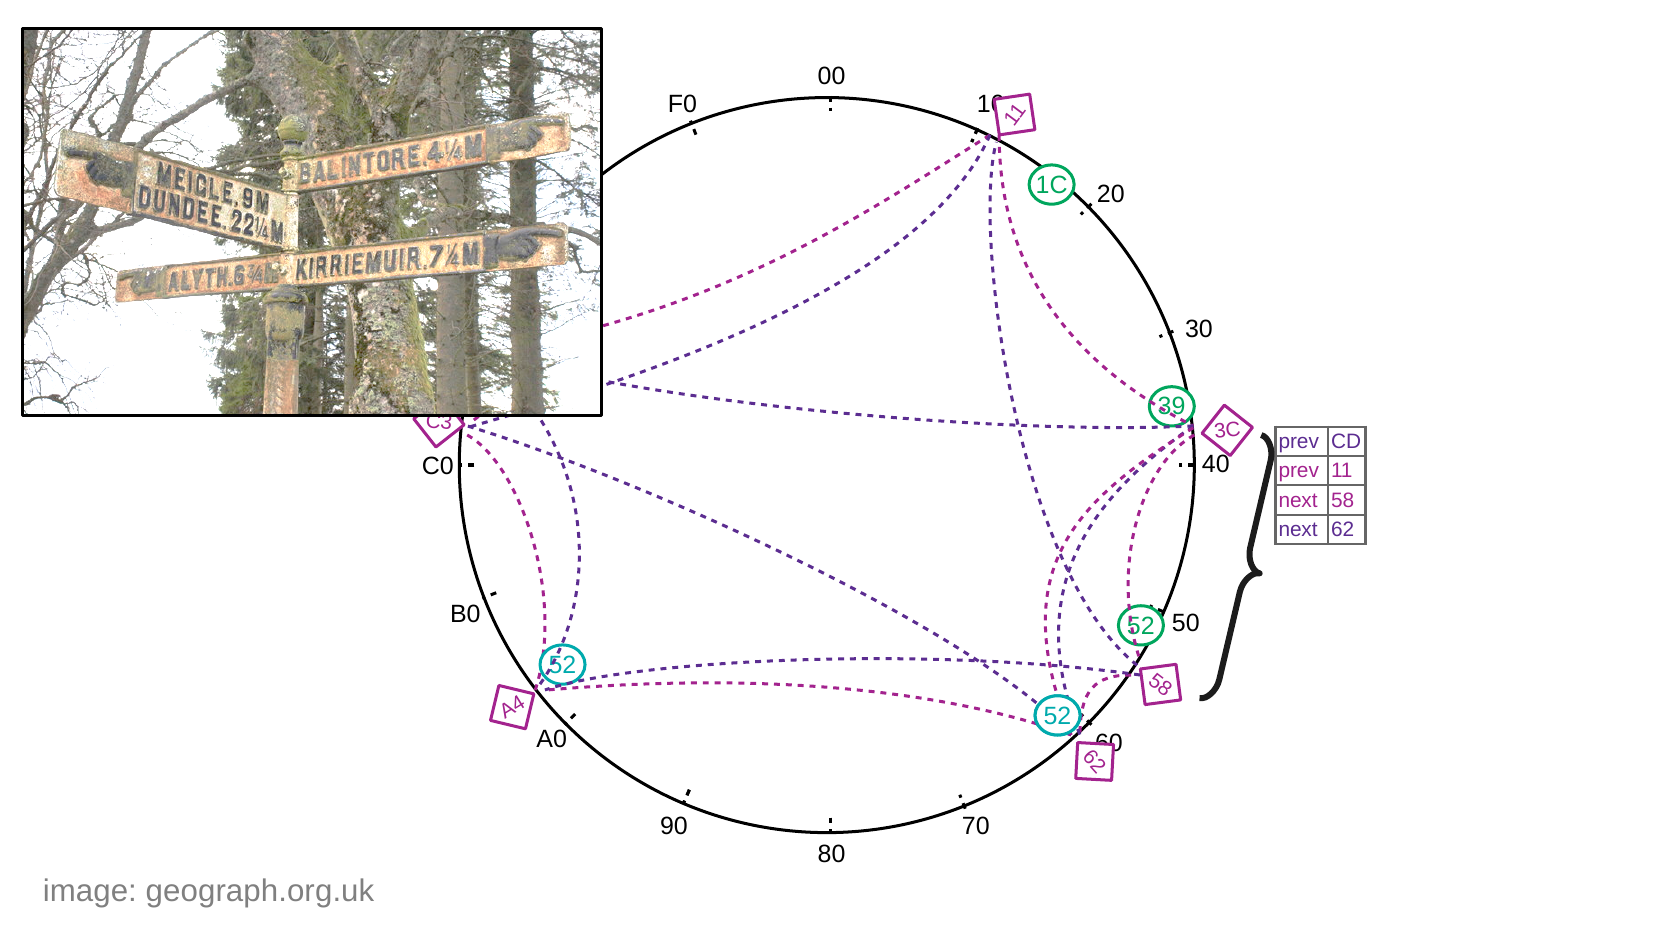

00
F0
10
E0
20
D0
30
40
C0
B0
50
A0
60
90
70
80
11
1C
DC
CD
39
C3
3C
| prev | CD |
| --- | --- |
| prev | 11 |
| next | 58 |
| next | 62 |
52
52
58
A4
52
52
62
image: geograph.org.uk